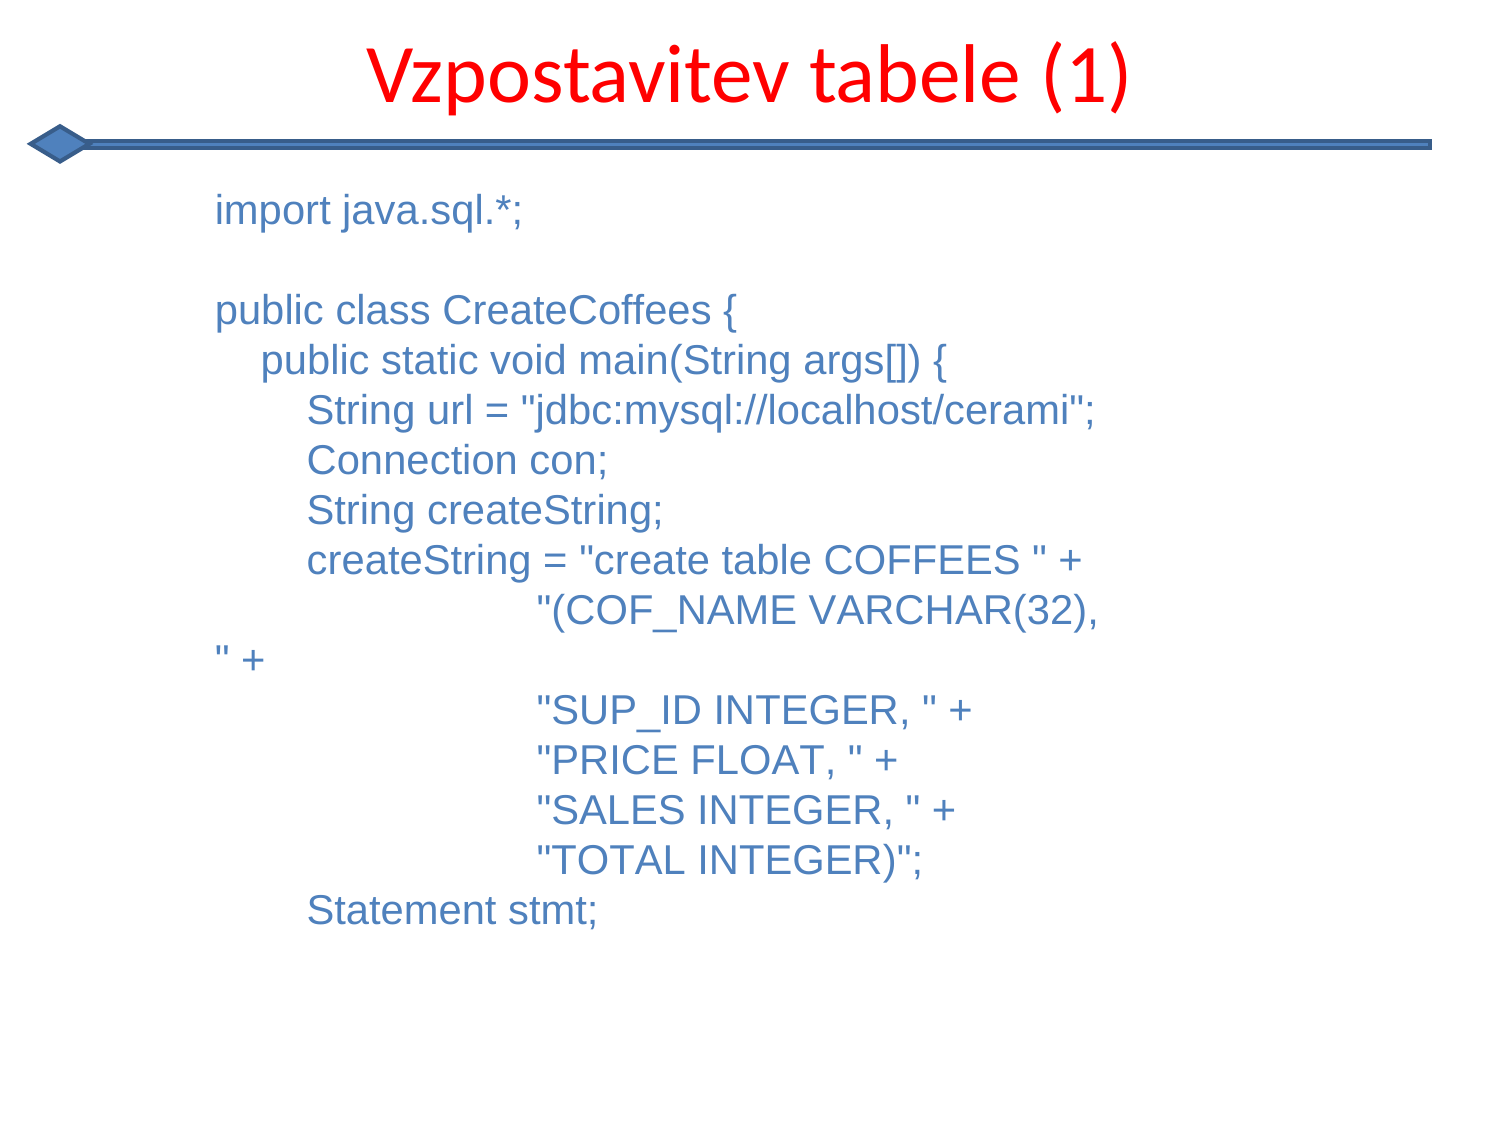

# Vzpostavitev tabele (1)
import java.sql.*;
public class CreateCoffees {
 public static void main(String args[]) {
 String url = "jdbc:mysql://localhost/cerami";
 Connection con;
 String createString;
 createString = "create table COFFEES " +
 "(COF_NAME VARCHAR(32), " +
 "SUP_ID INTEGER, " +
 "PRICE FLOAT, " +
 "SALES INTEGER, " +
 "TOTAL INTEGER)";
 Statement stmt;